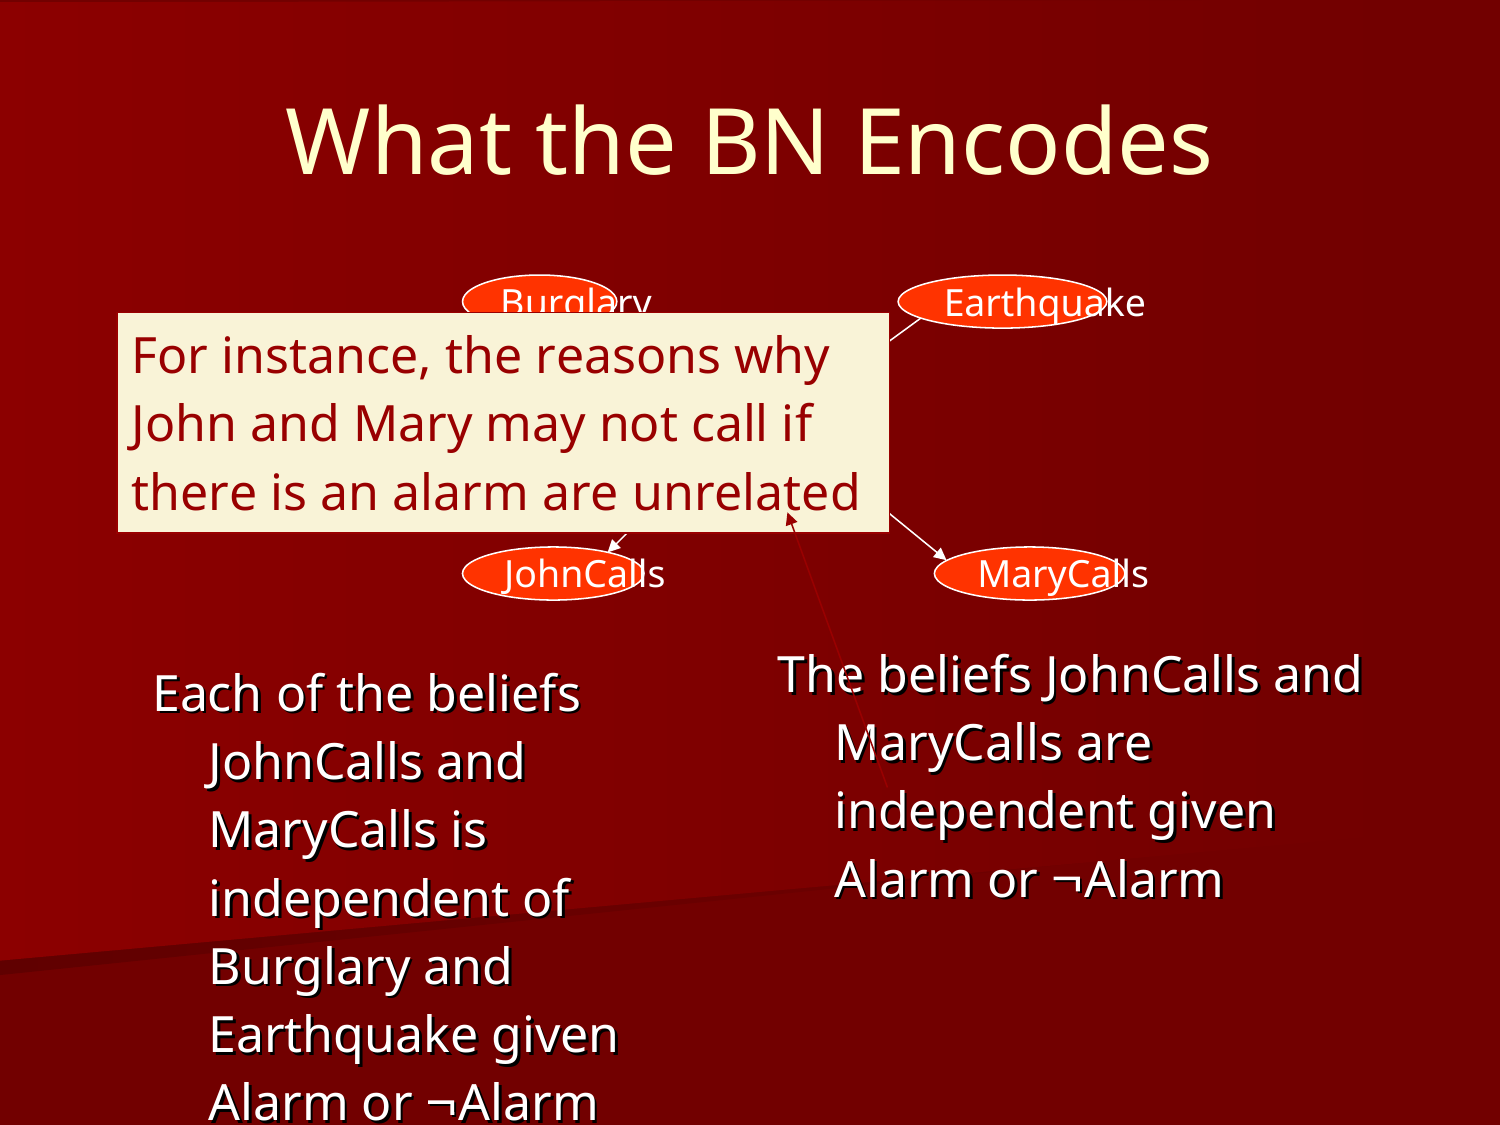

# What the BN Encodes
Burglary
Earthquake
Alarm
JohnCalls
MaryCalls
For instance, the reasons why
John and Mary may not call if
there is an alarm are unrelated
The beliefs JohnCalls and MaryCalls are independent given Alarm or Alarm
Each of the beliefs JohnCalls and MaryCalls is independent of Burglary and Earthquake given Alarm or Alarm